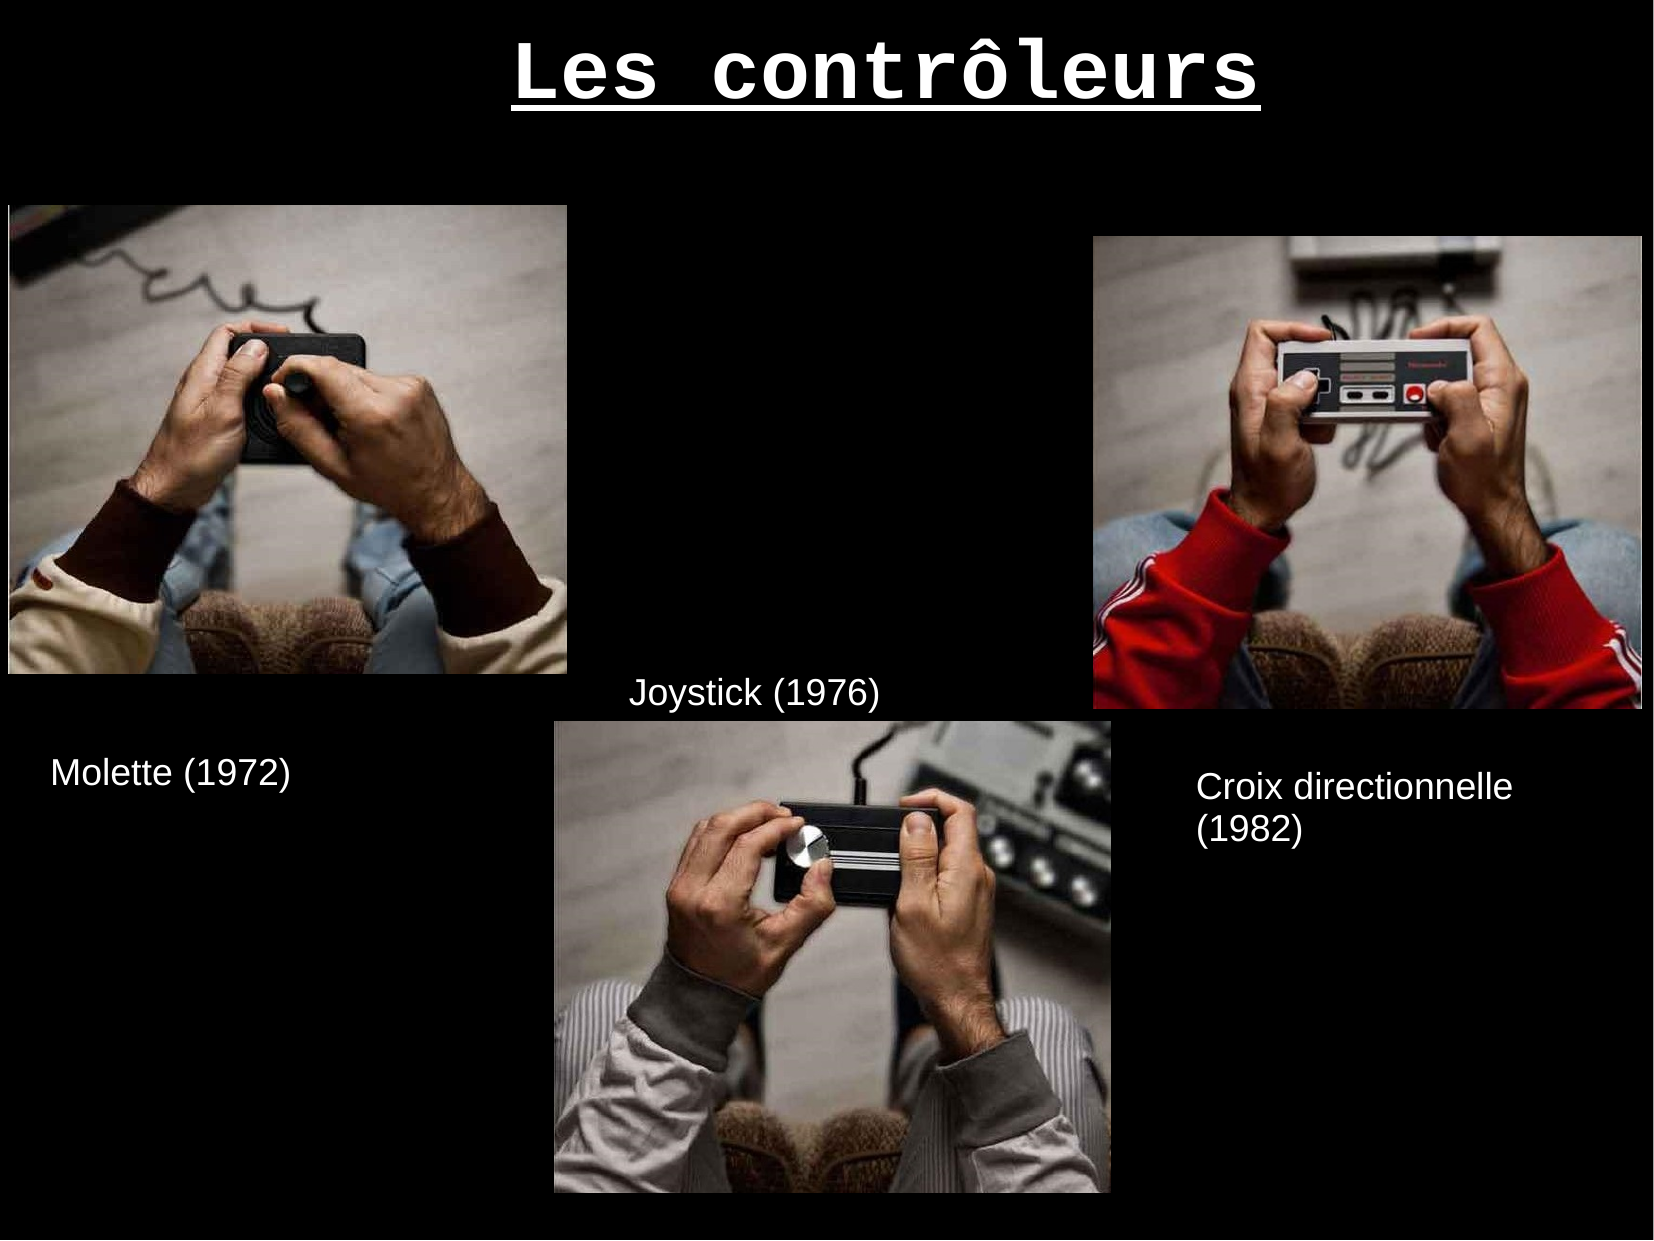

Les contrôleurs
Joystick (1976)
Molette (1972)
Croix directionnelle (1982)